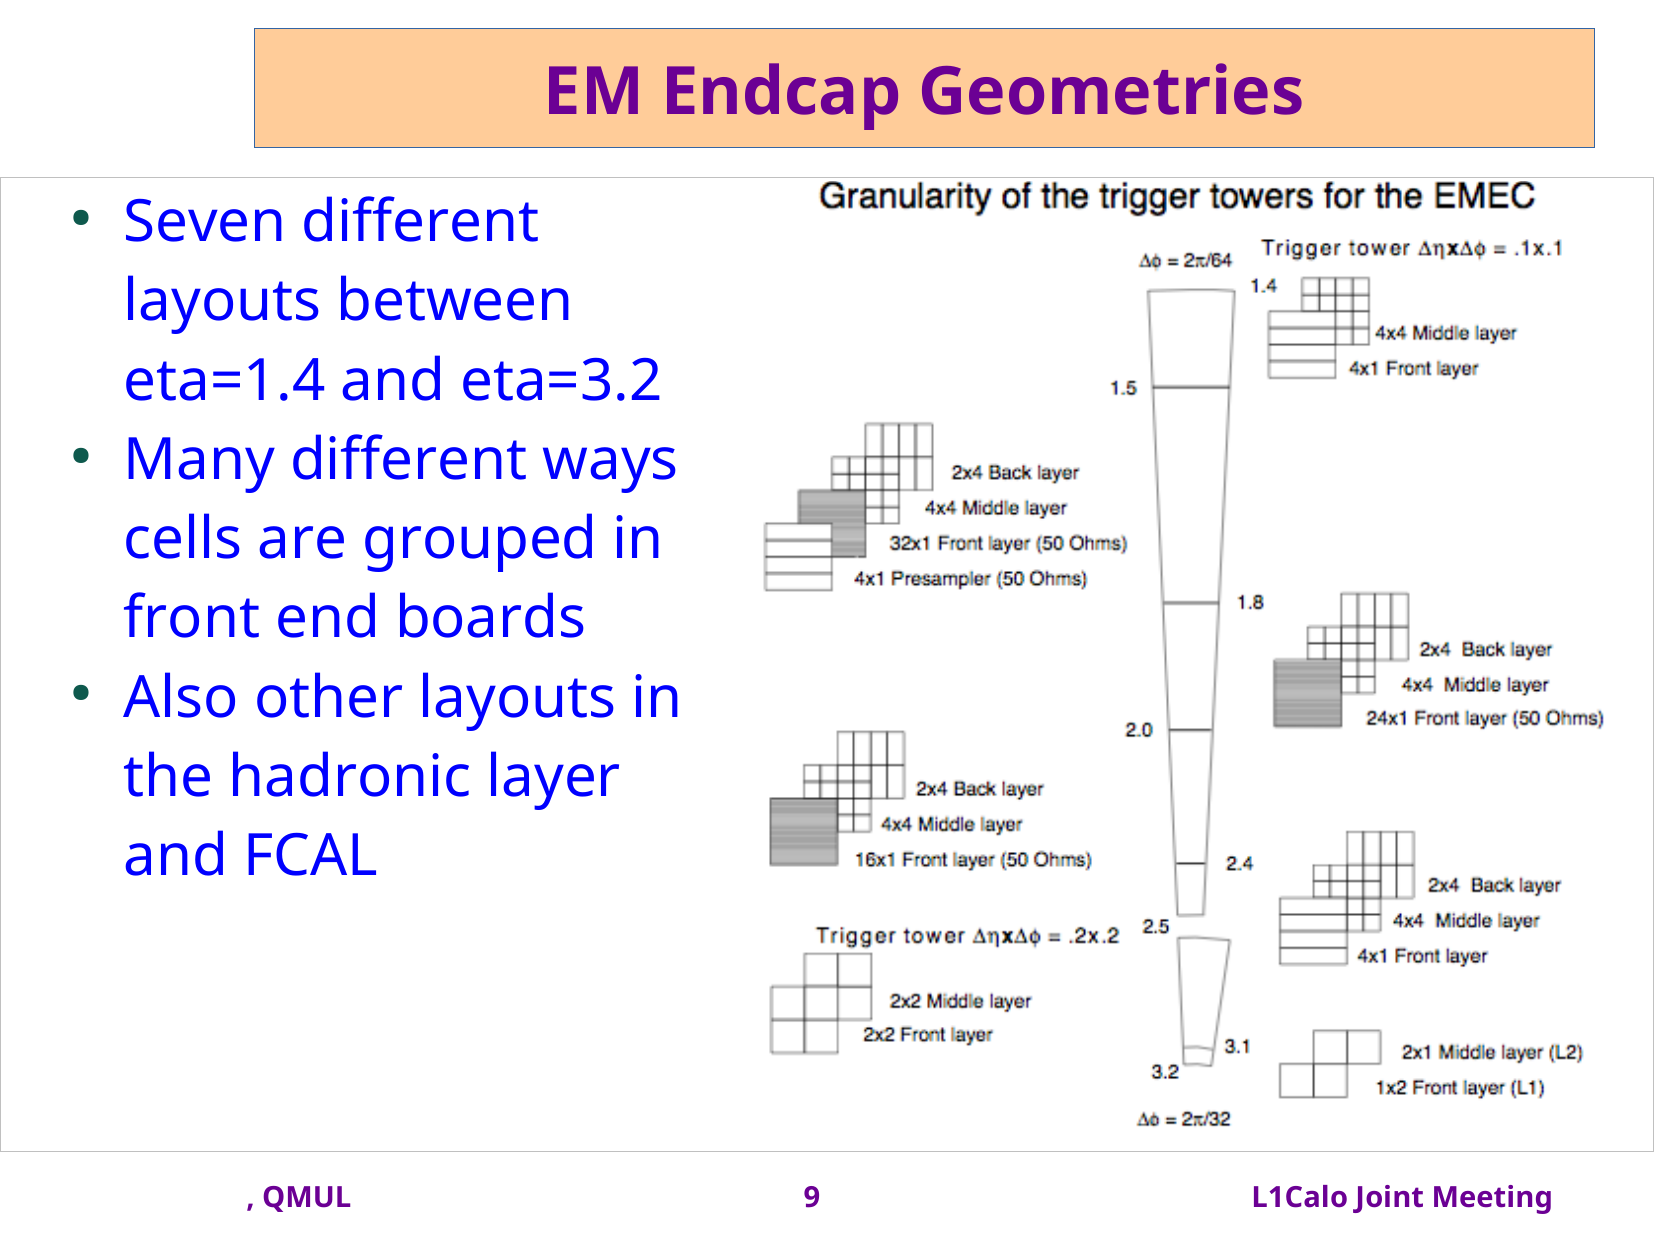

# EM Endcap Geometries
Seven different layouts between eta=1.4 and eta=3.2
Many different ways cells are grouped in front end boards
Also other layouts in the hadronic layer and FCAL